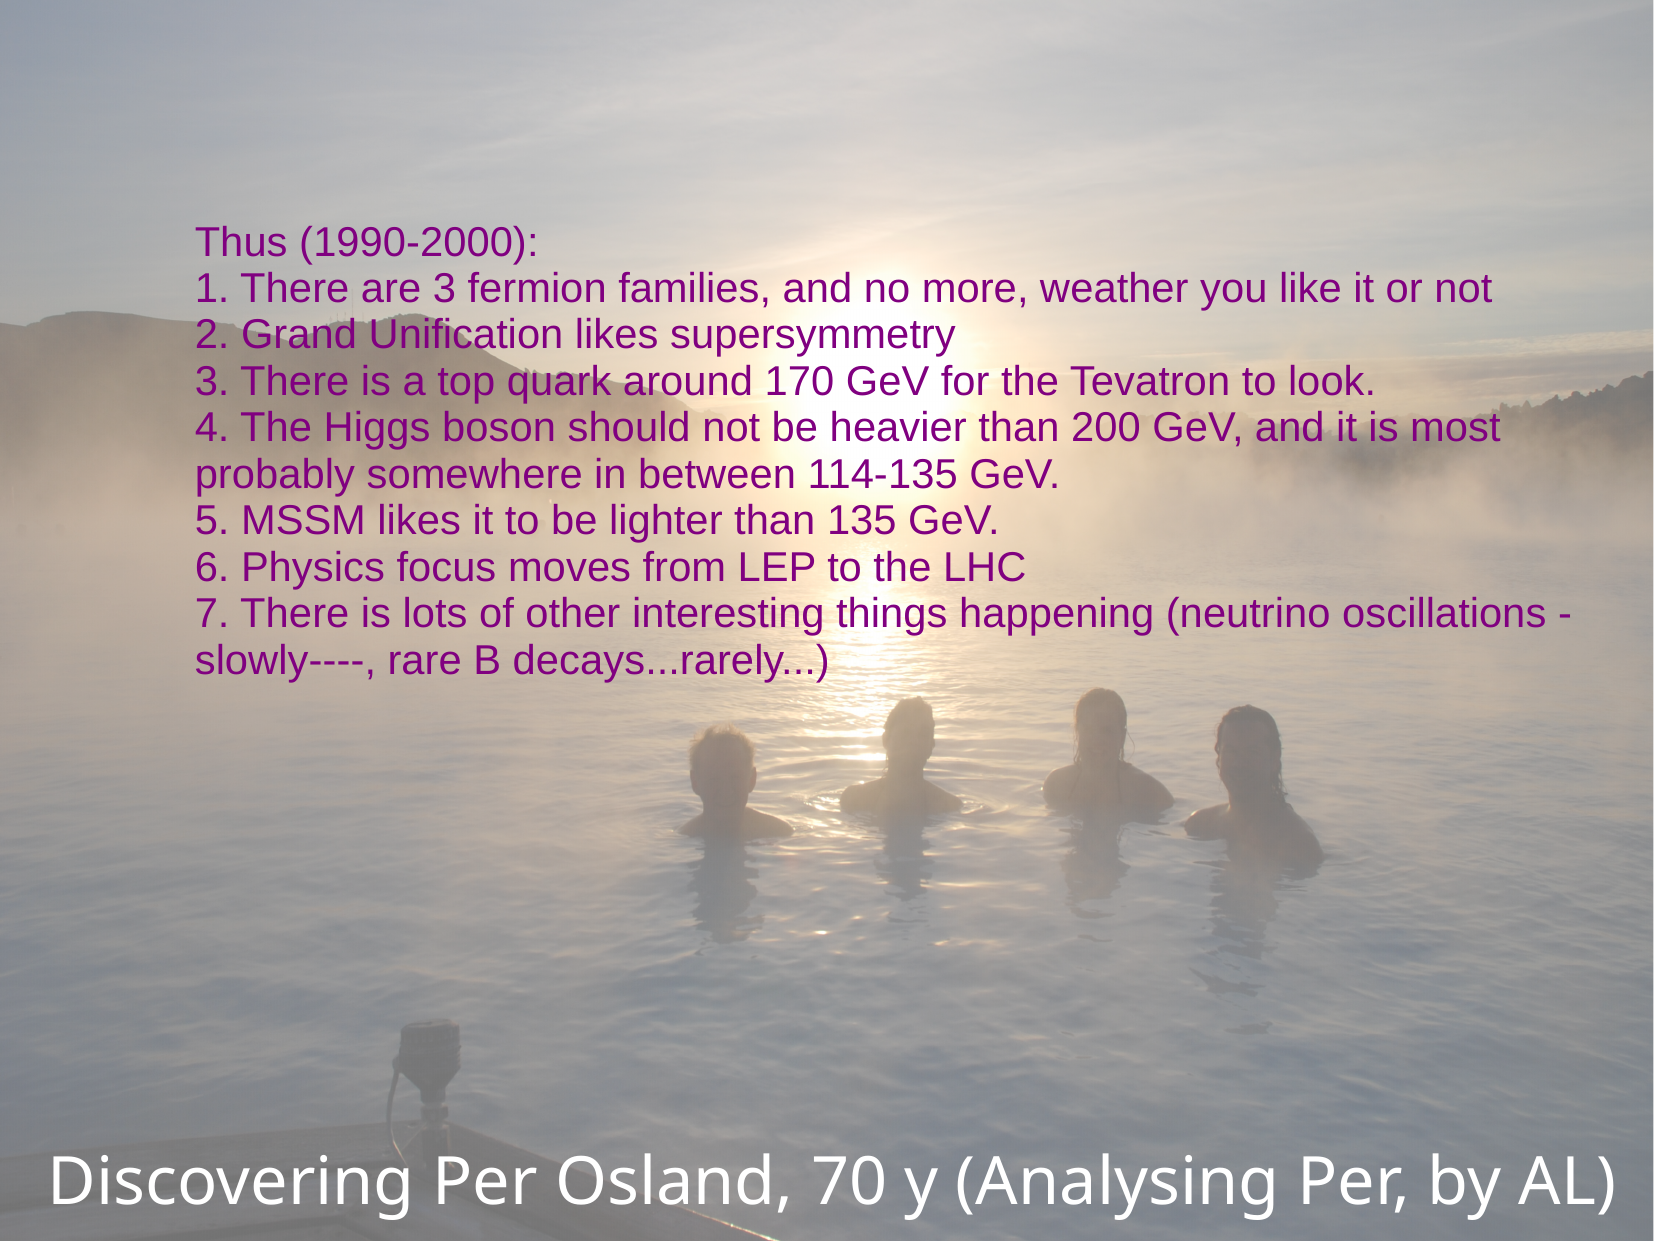

Thus (1990-2000):
1. There are 3 fermion families, and no more, weather you like it or not
2. Grand Unification likes supersymmetry
3. There is a top quark around 170 GeV for the Tevatron to look.
4. The Higgs boson should not be heavier than 200 GeV, and it is most probably somewhere in between 114-135 GeV.
5. MSSM likes it to be lighter than 135 GeV.
6. Physics focus moves from LEP to the LHC
7. There is lots of other interesting things happening (neutrino oscillations -slowly----, rare B decays...rarely...)